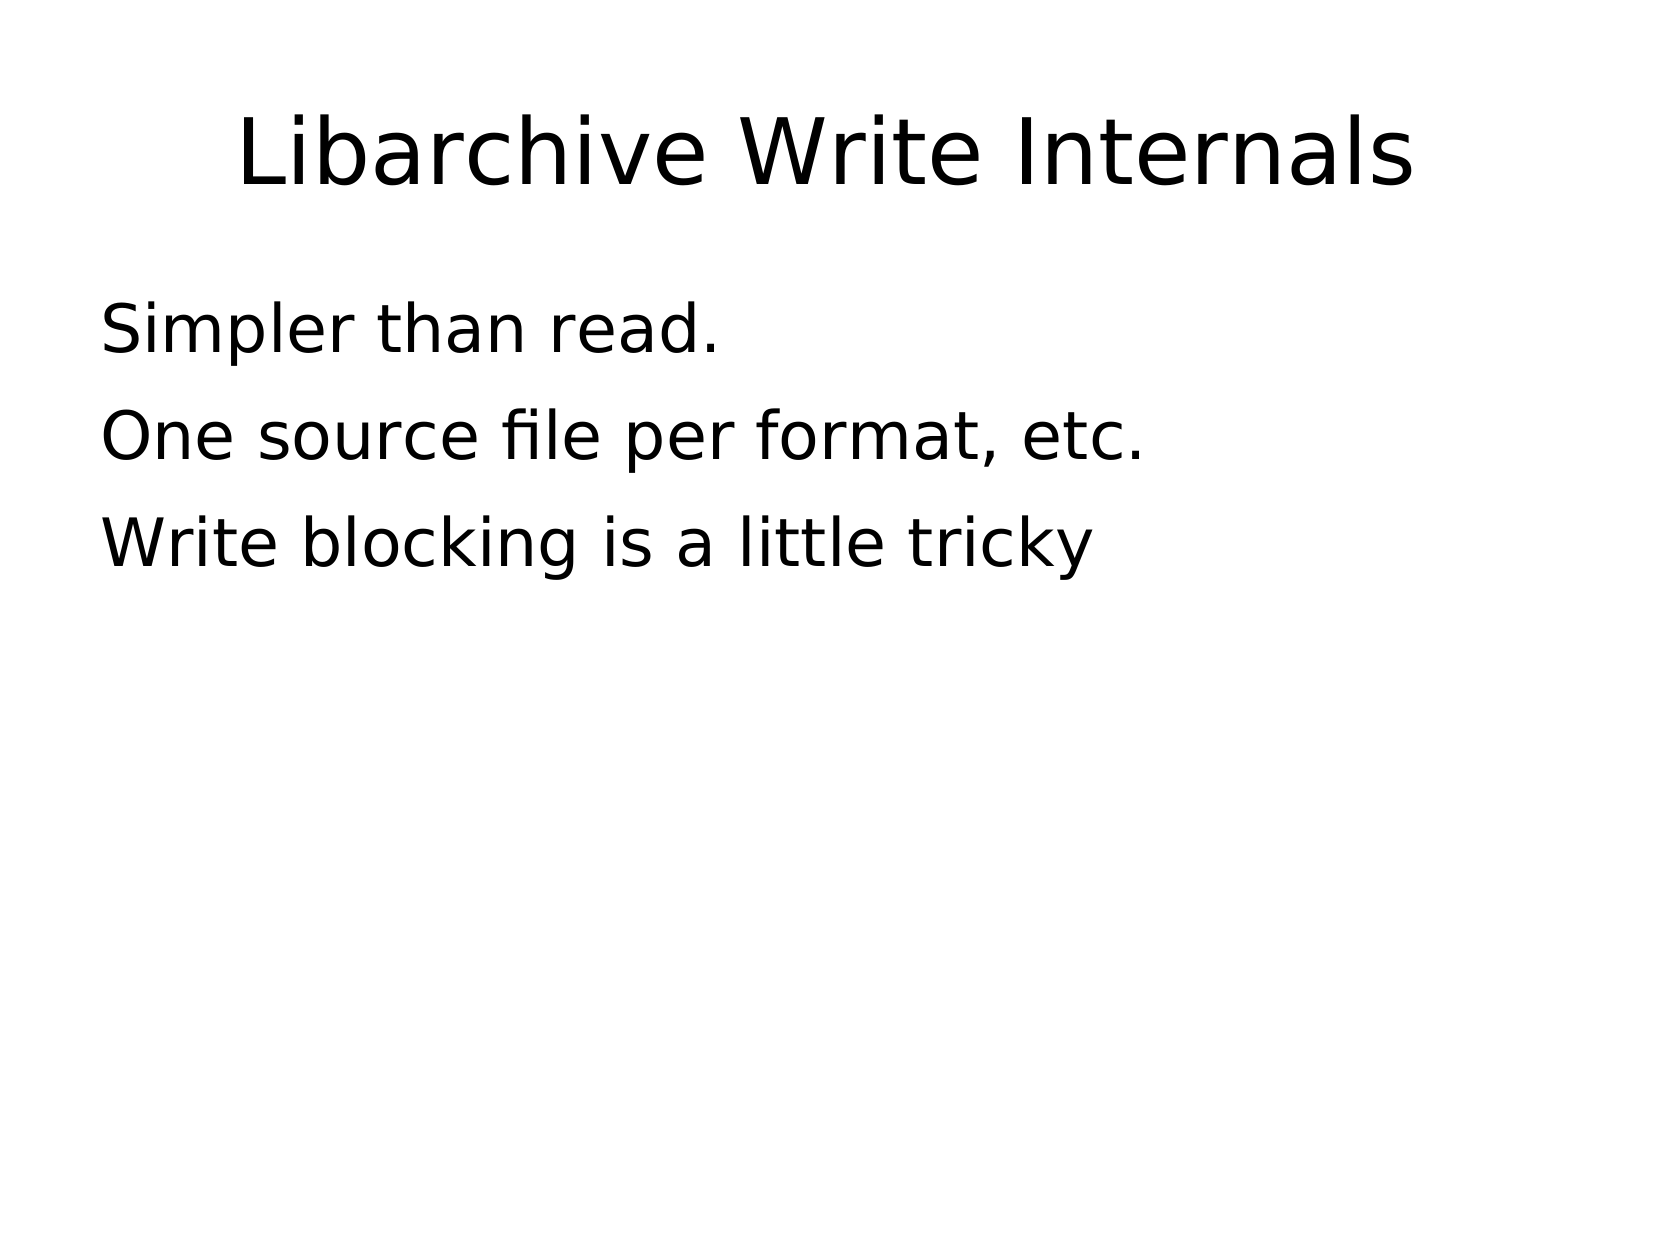

# Libarchive Write Internals
Simpler than read.
One source file per format, etc.
Write blocking is a little tricky